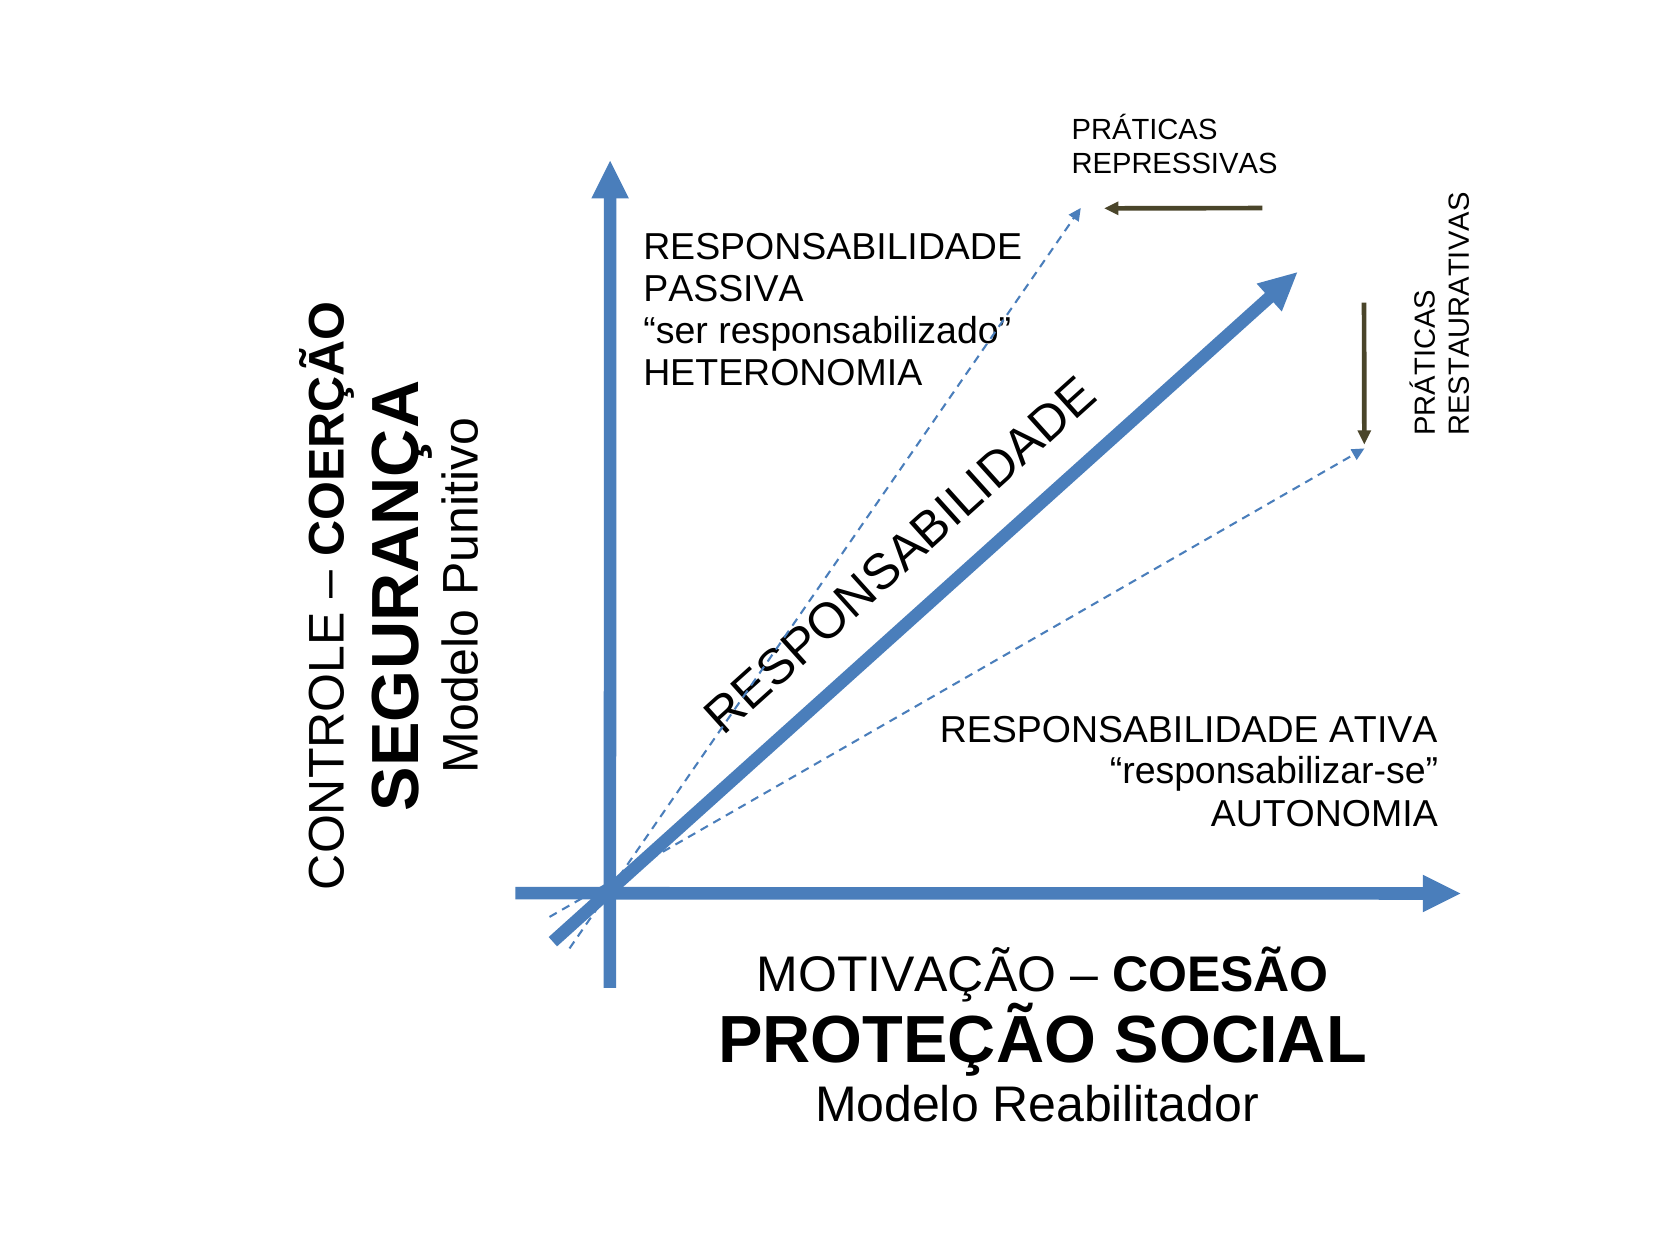

PRÁTICAS REPRESSIVAS
RESPONSABILIDADE PASSIVA
“ser responsabilizado”
HETERONOMIA
PRÁTICAS RESTAURATIVAS
CONTROLE – COERÇÃO SEGURANÇA
Modelo Punitivo
RESPONSABILIDADE
RESPONSABILIDADE ATIVA
“responsabilizar-se”
AUTONOMIA
MOTIVAÇÃO – COESÃO
PROTEÇÃO SOCIAL
Modelo Reabilitador